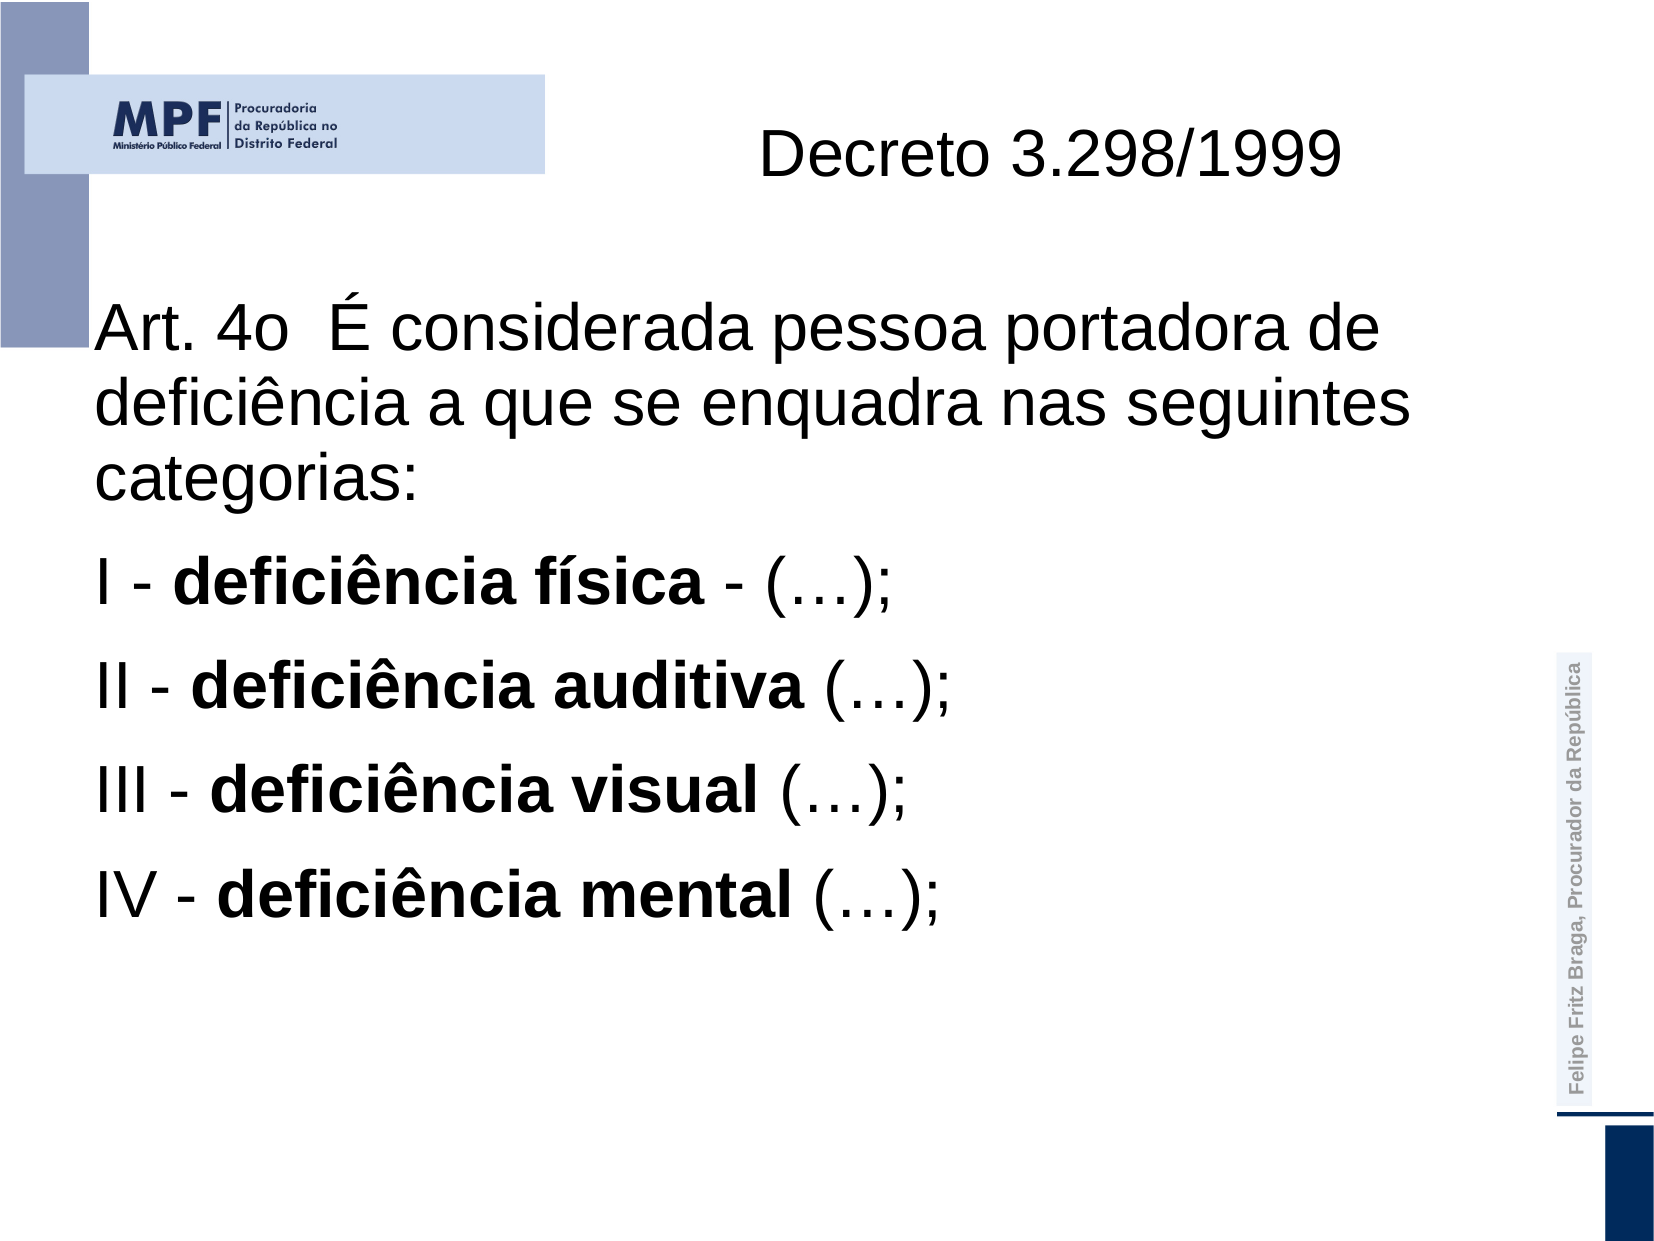

# Decreto 3.298/1999
Art. 4o É considerada pessoa portadora de deficiência a que se enquadra nas seguintes categorias:
I - deficiência física - (…);
II - deficiência auditiva (…);
III - deficiência visual (…);
IV - deficiência mental (…);